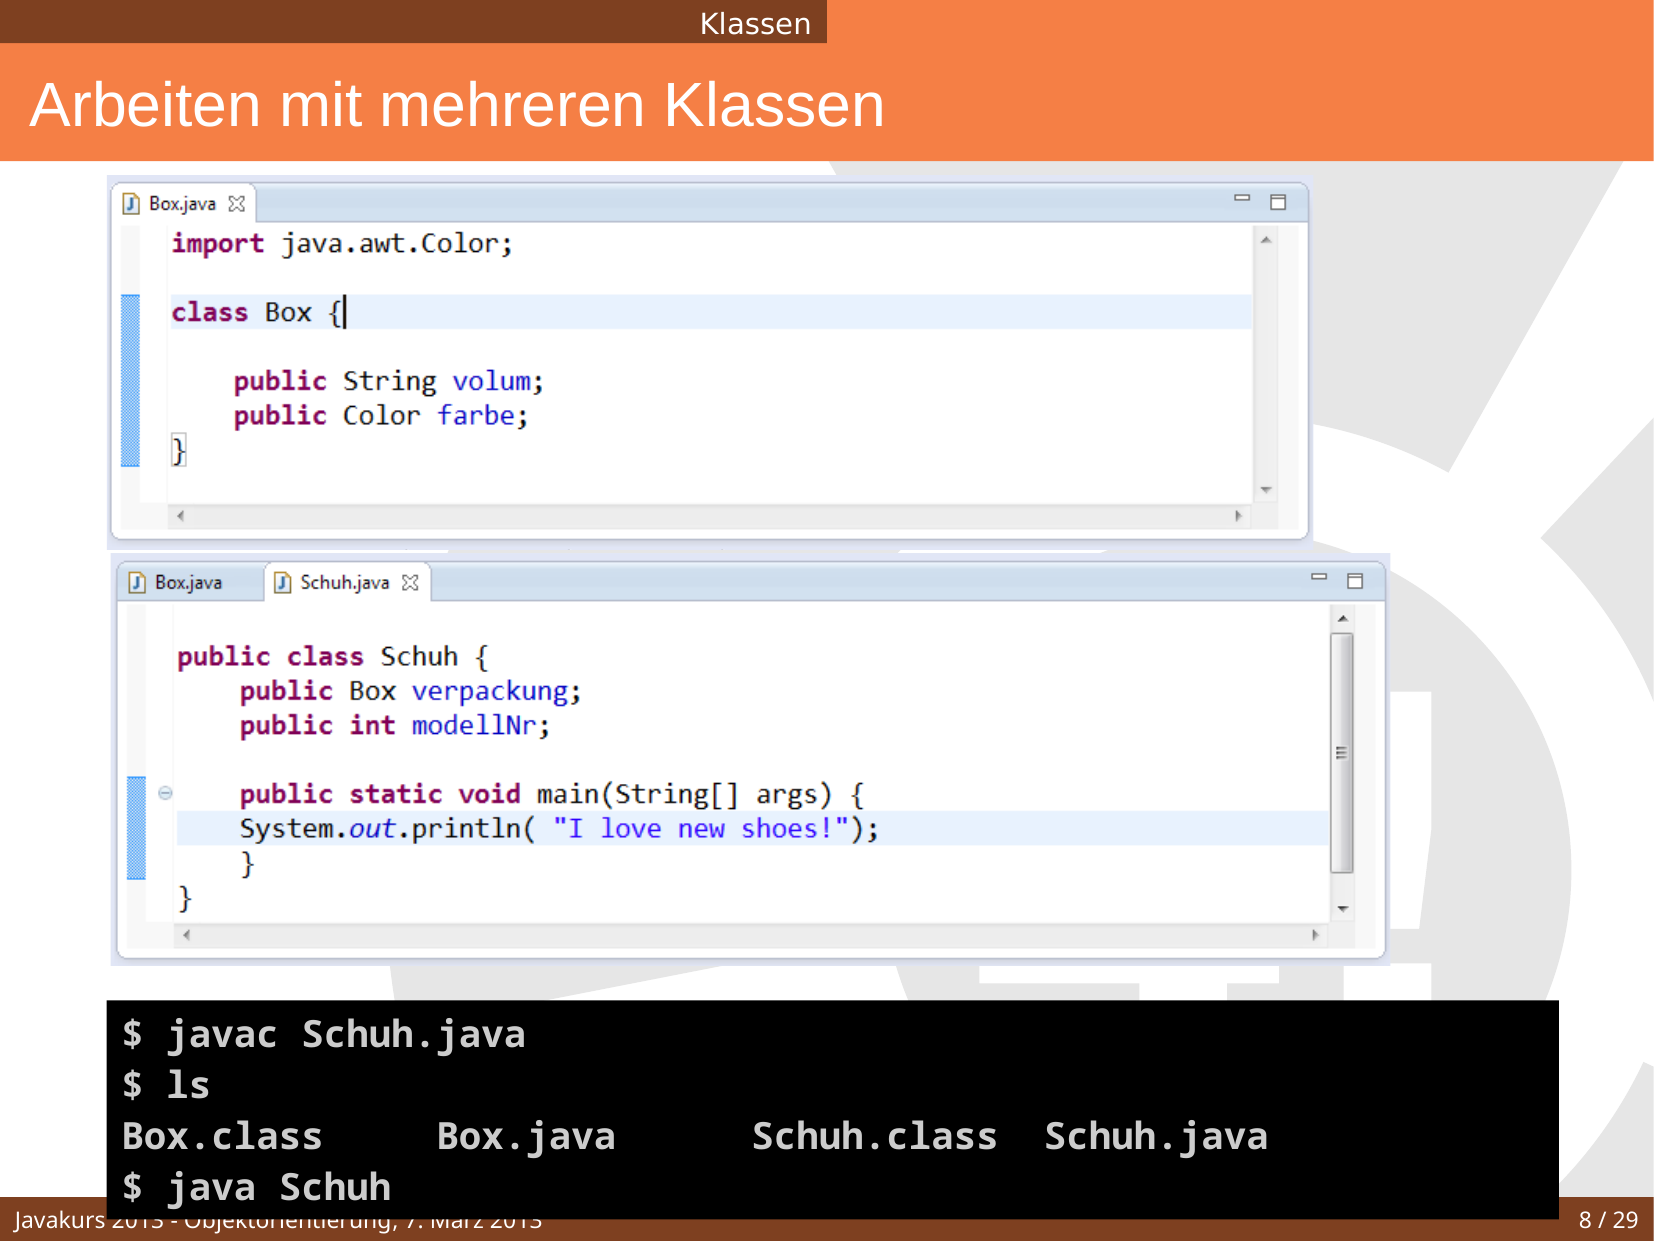

Klassen
# Arbeiten mit mehreren Klassen
$ javac Schuh.java
$ ls
Box.class Box.java Schuh.class Schuh.java
$ java Schuh